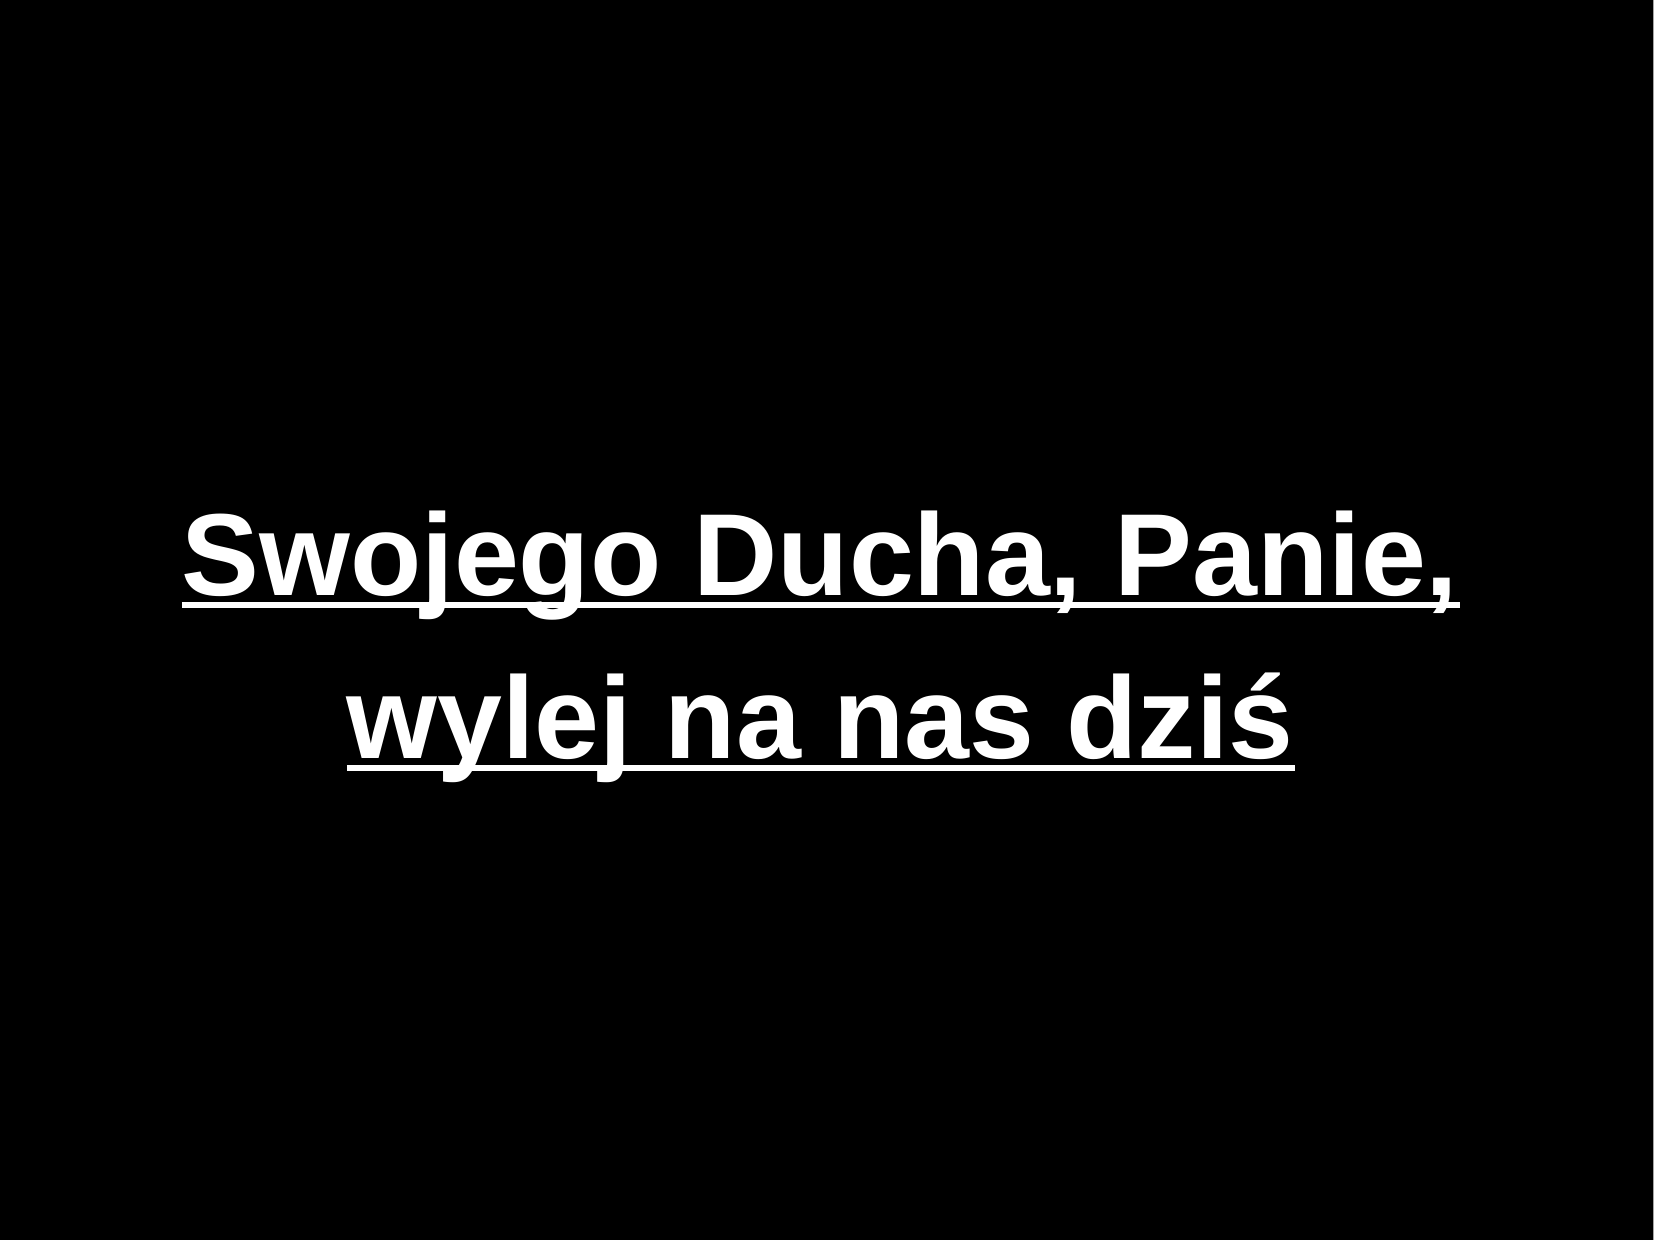

# Swojego Ducha, Panie, wylej na nas dziś